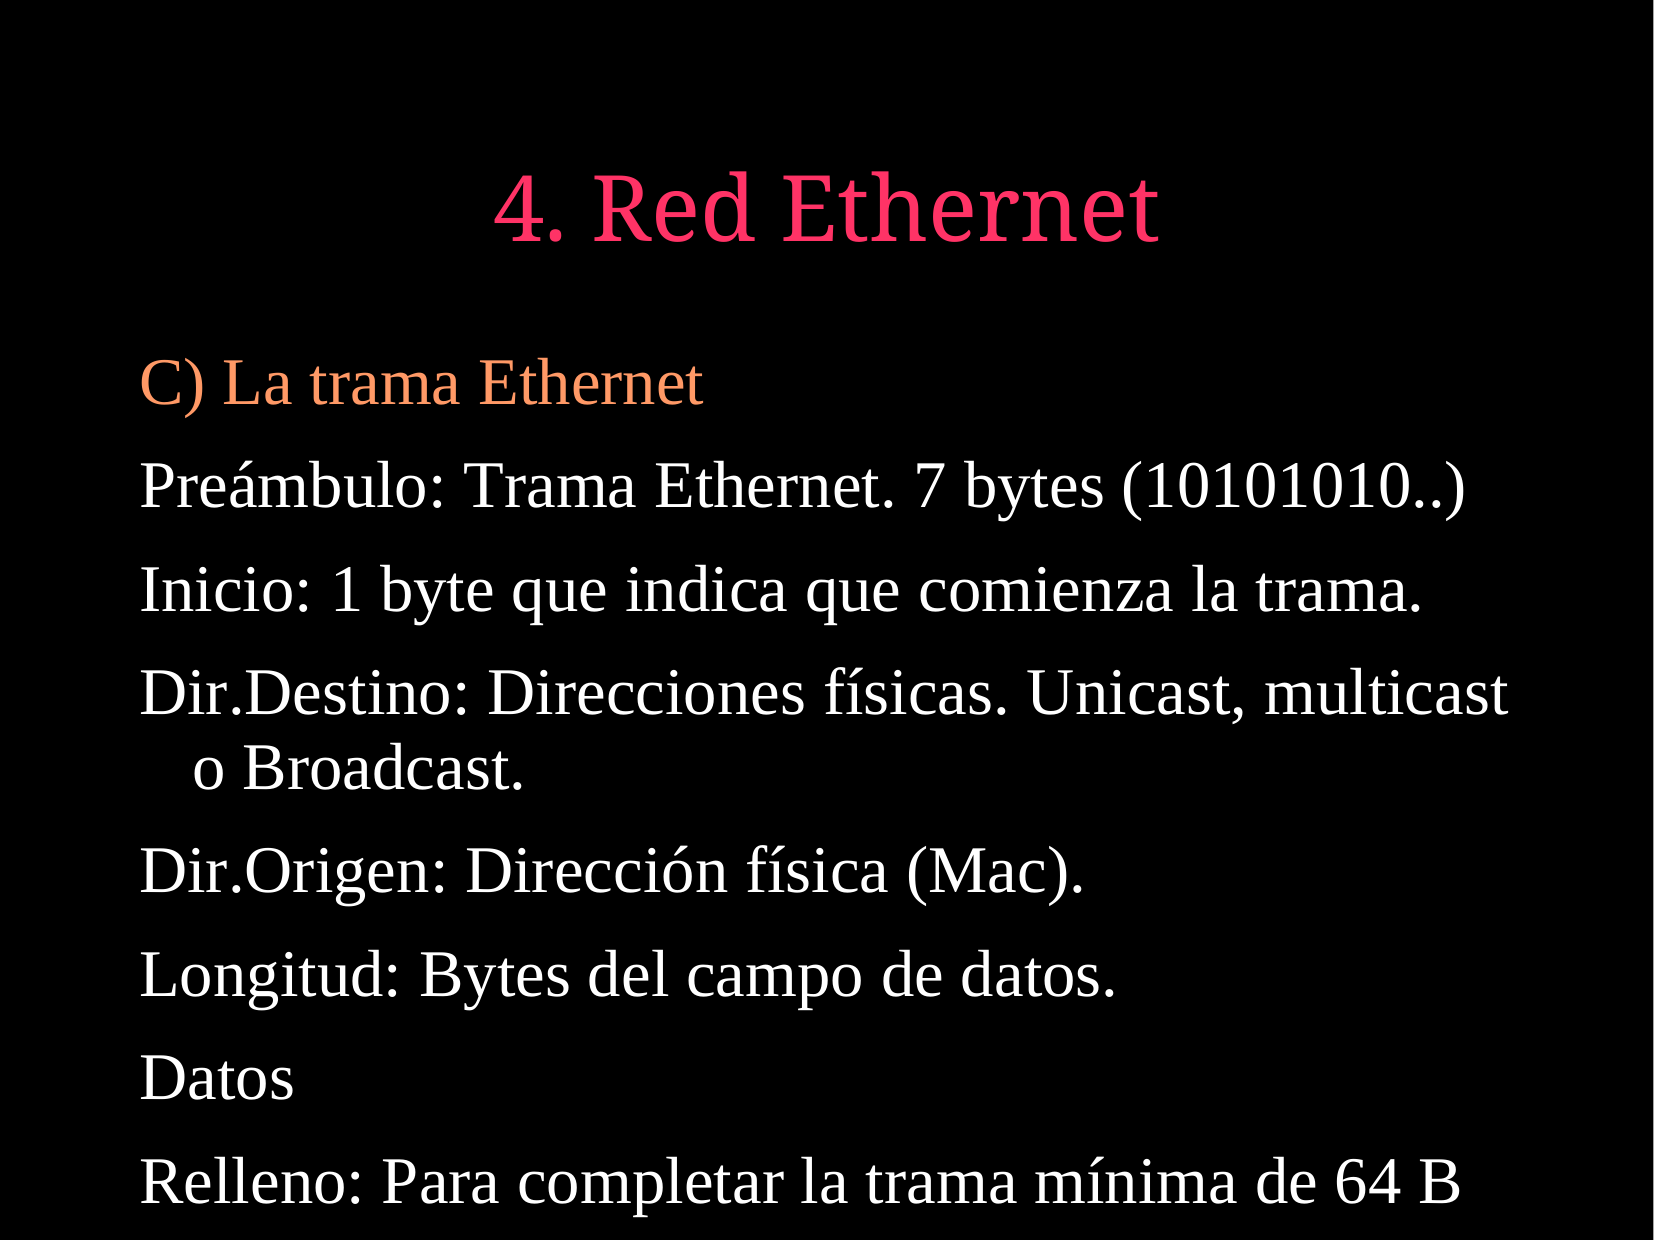

# 4. Red Ethernet
C) La trama Ethernet
Preámbulo: Trama Ethernet. 7 bytes (10101010..)
Inicio: 1 byte que indica que comienza la trama.
Dir.Destino: Direcciones físicas. Unicast, multicast o Broadcast.
Dir.Origen: Dirección física (Mac).
Longitud: Bytes del campo de datos.
Datos
Relleno: Para completar la trama mínima de 64 B